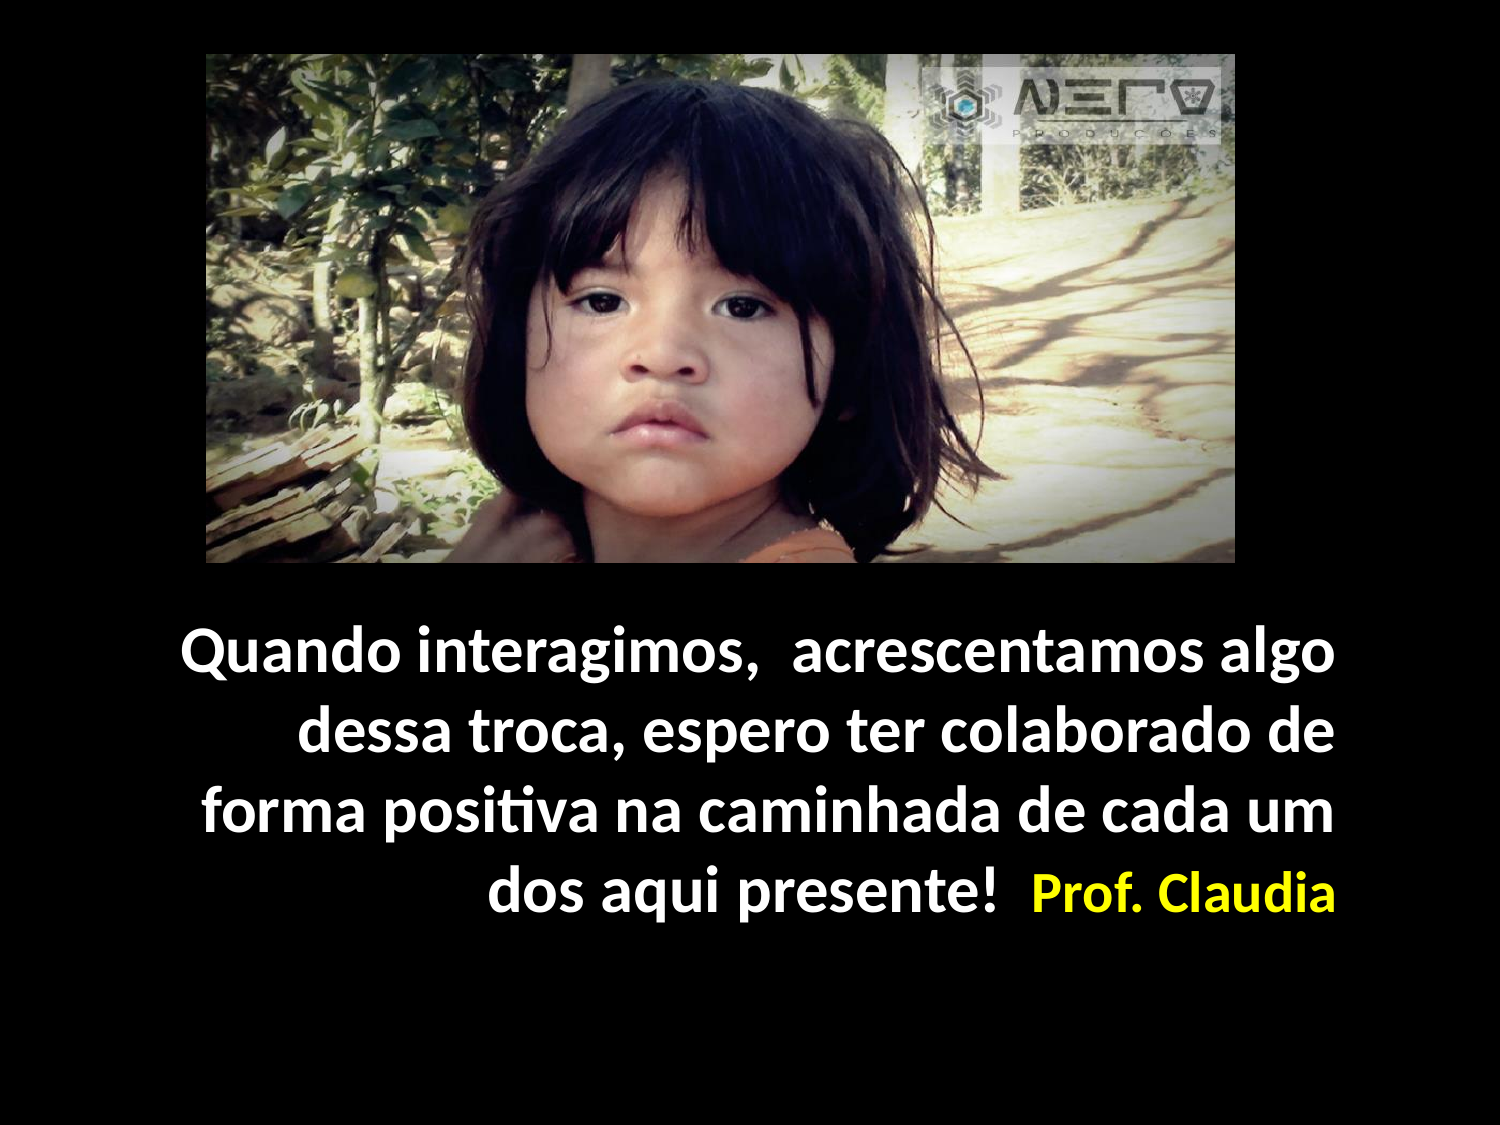

# Quando interagimos, acrescentamos algo dessa troca, espero ter colaborado de forma positiva na caminhada de cada um dos aqui presente! Prof. Claudia